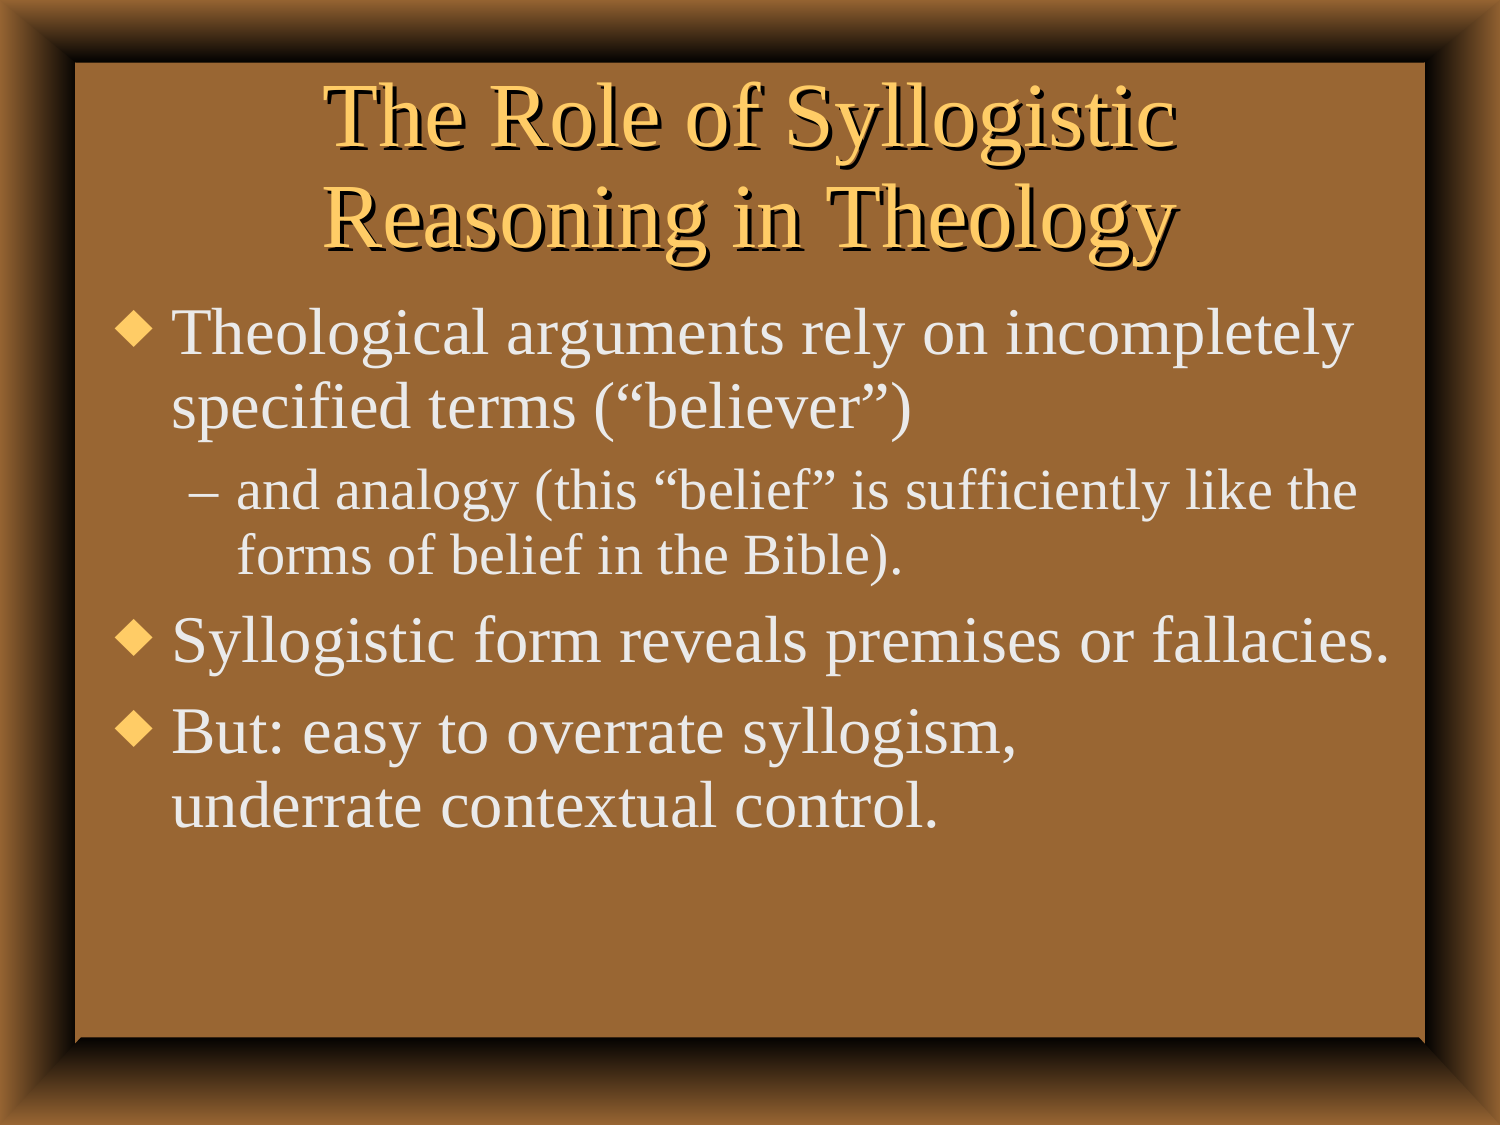

# The Role of Syllogistic Reasoning in Theology
Theological arguments rely on incompletely specified terms (“believer”)
and analogy (this “belief” is sufficiently like the forms of belief in the Bible).
Syllogistic form reveals premises or fallacies.
But: easy to overrate syllogism,
underrate contextual control.